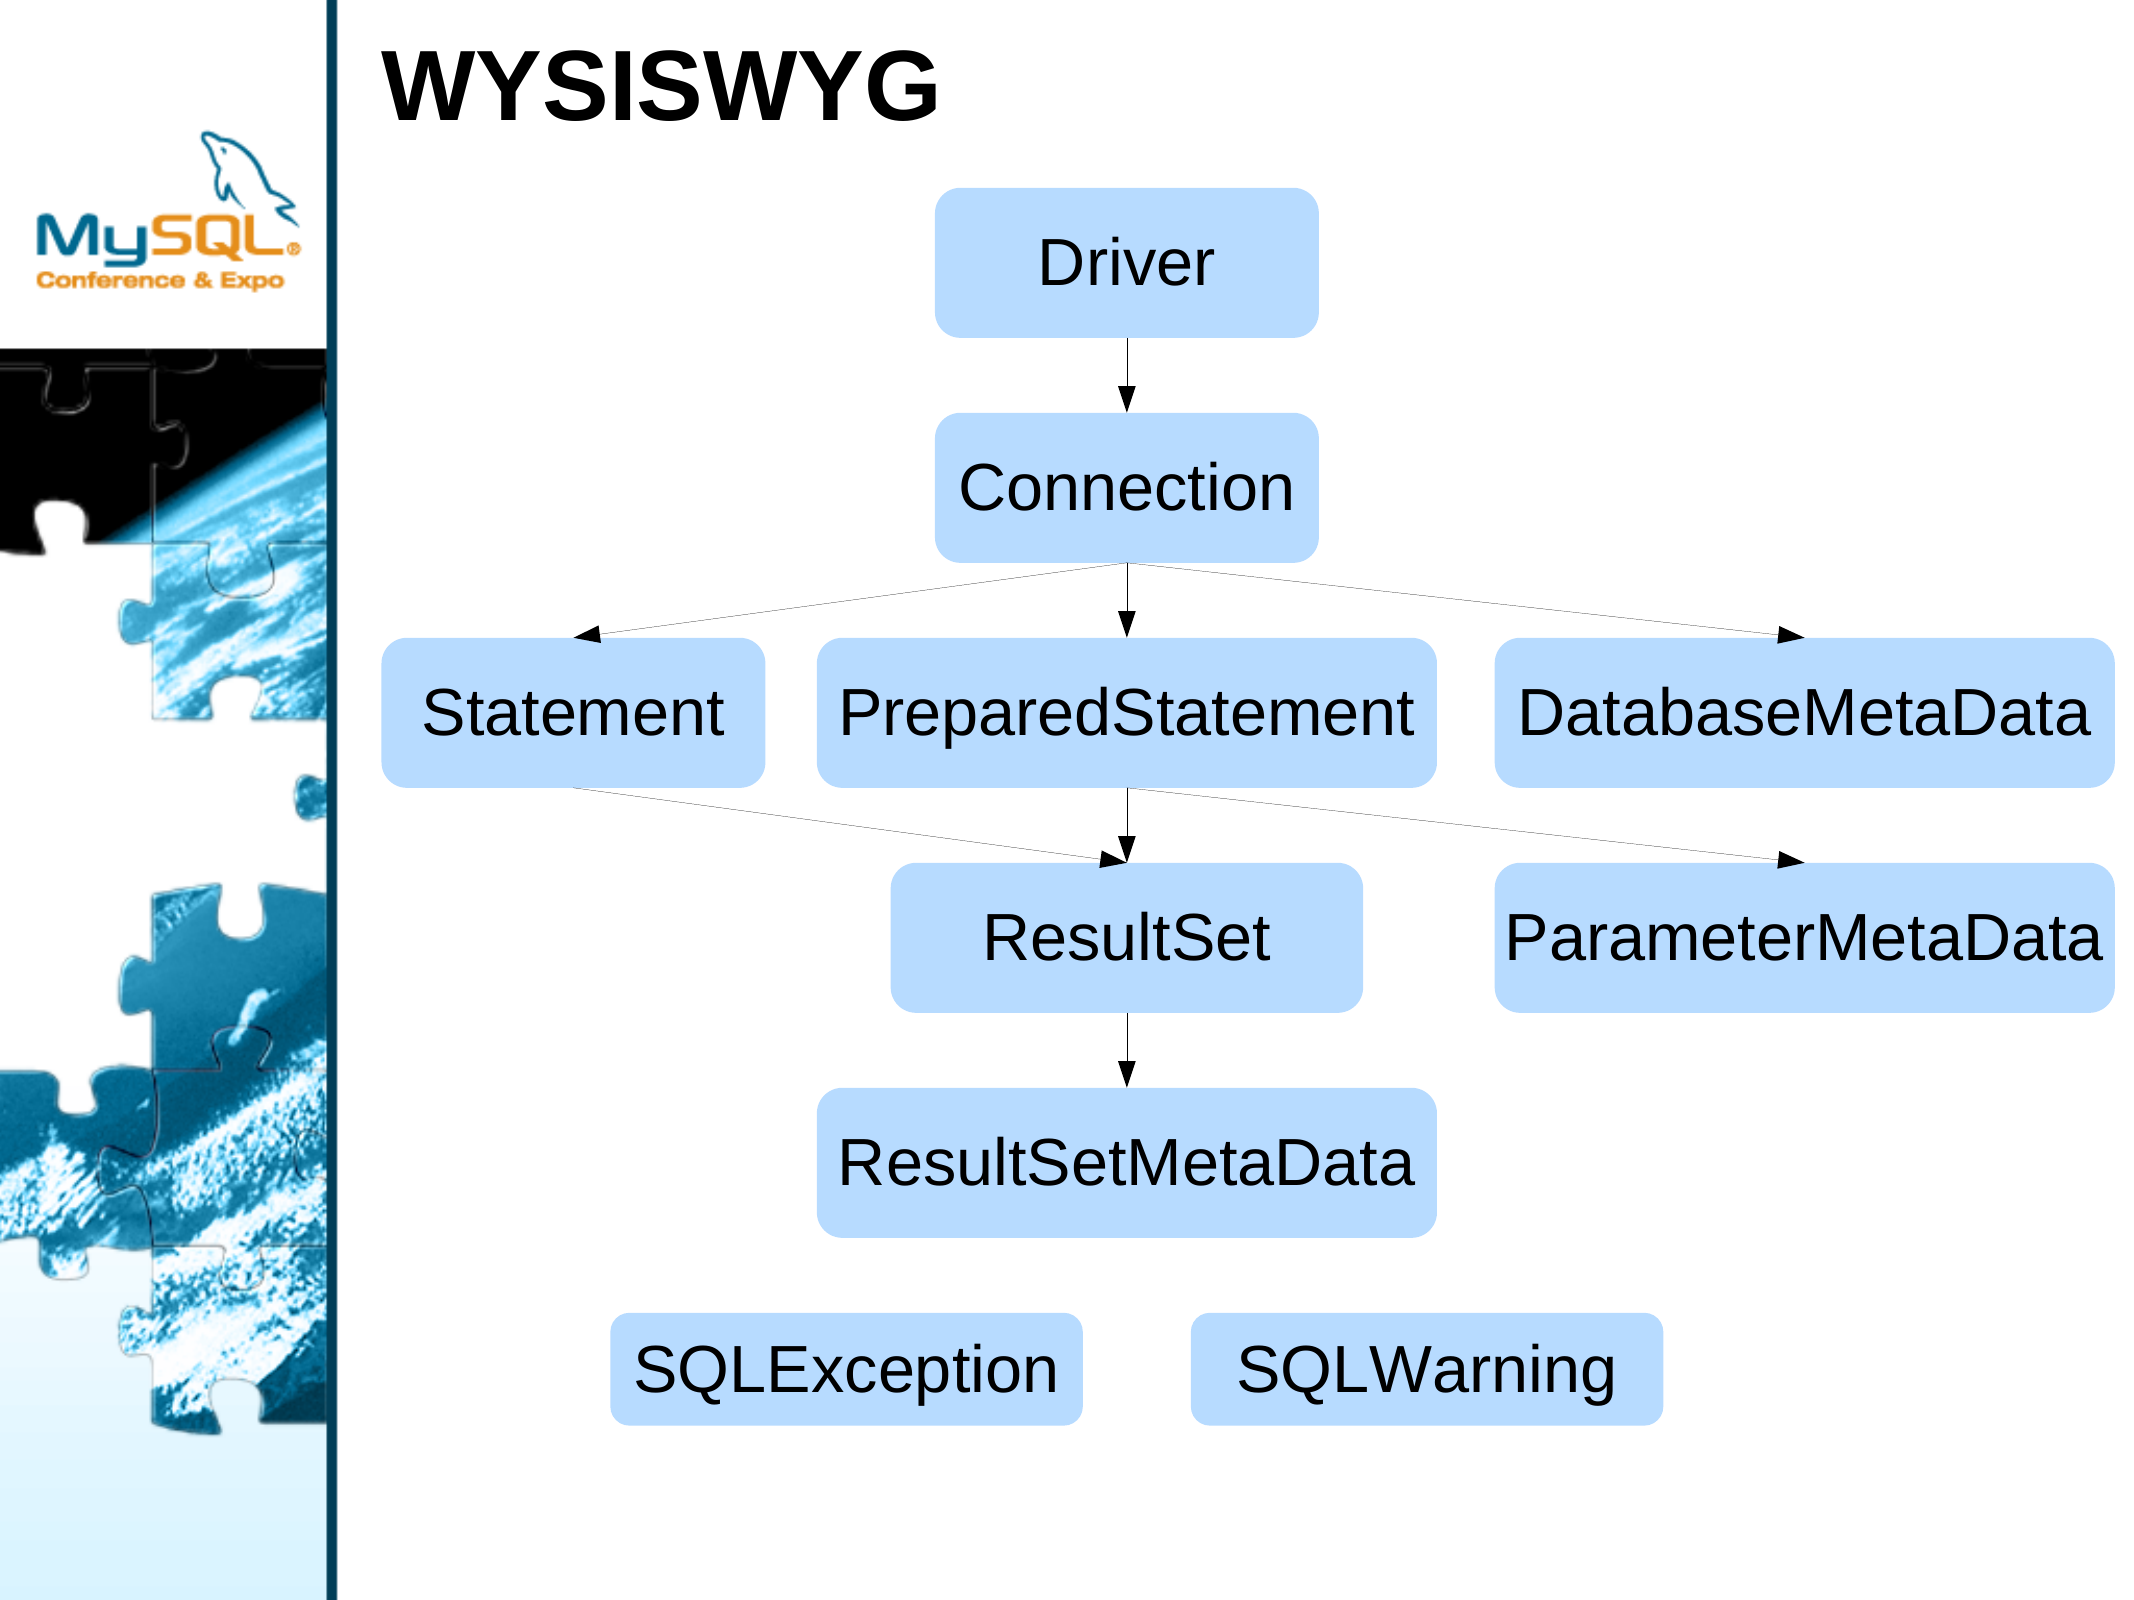

# WYSISWYG
Driver
Connection
Statement
PreparedStatement
DatabaseMetaData
ResultSet
ParameterMetaData
ResultSetMetaData
SQLException
SQLWarning